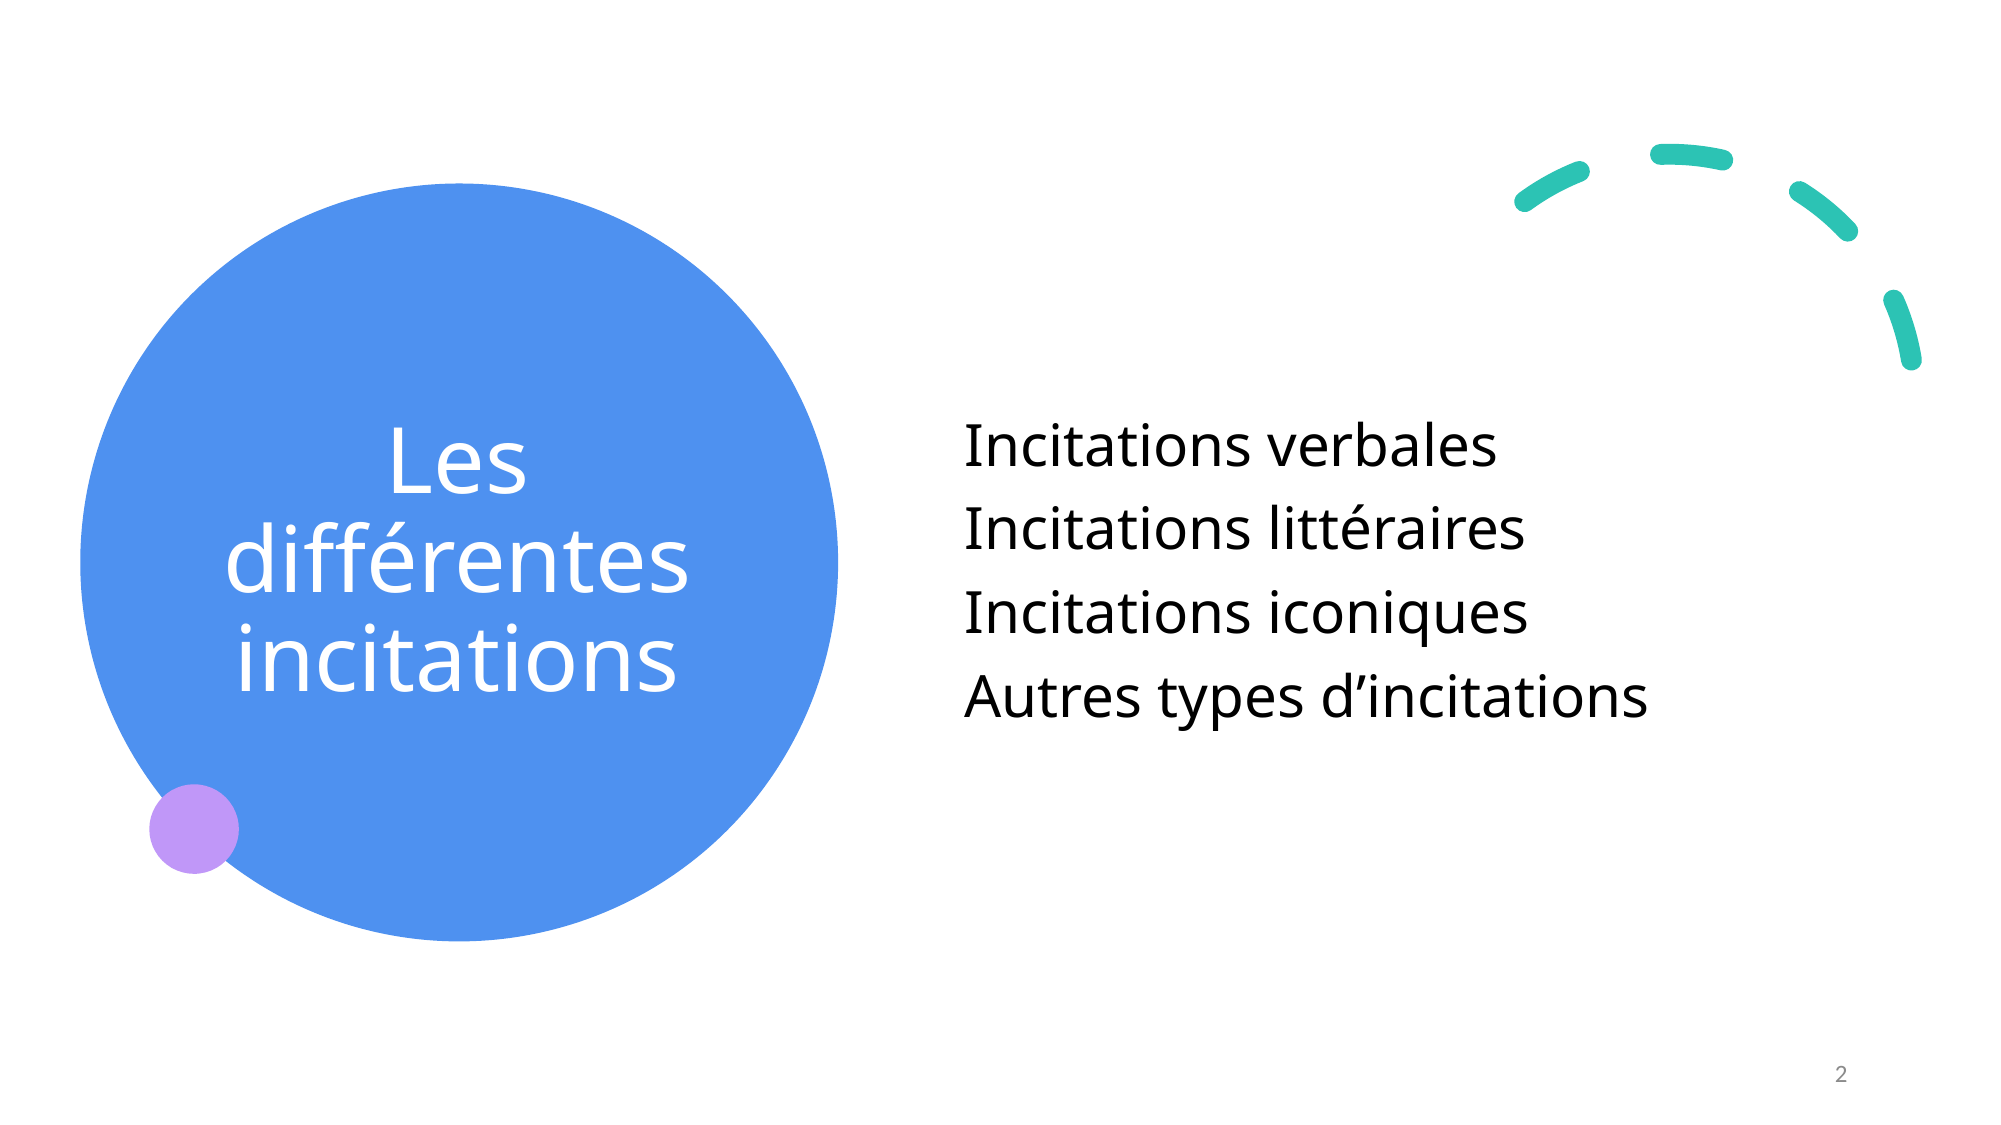

# Les différentes incitations
Incitations verbales
Incitations littéraires
Incitations iconiques
Autres types d’incitations